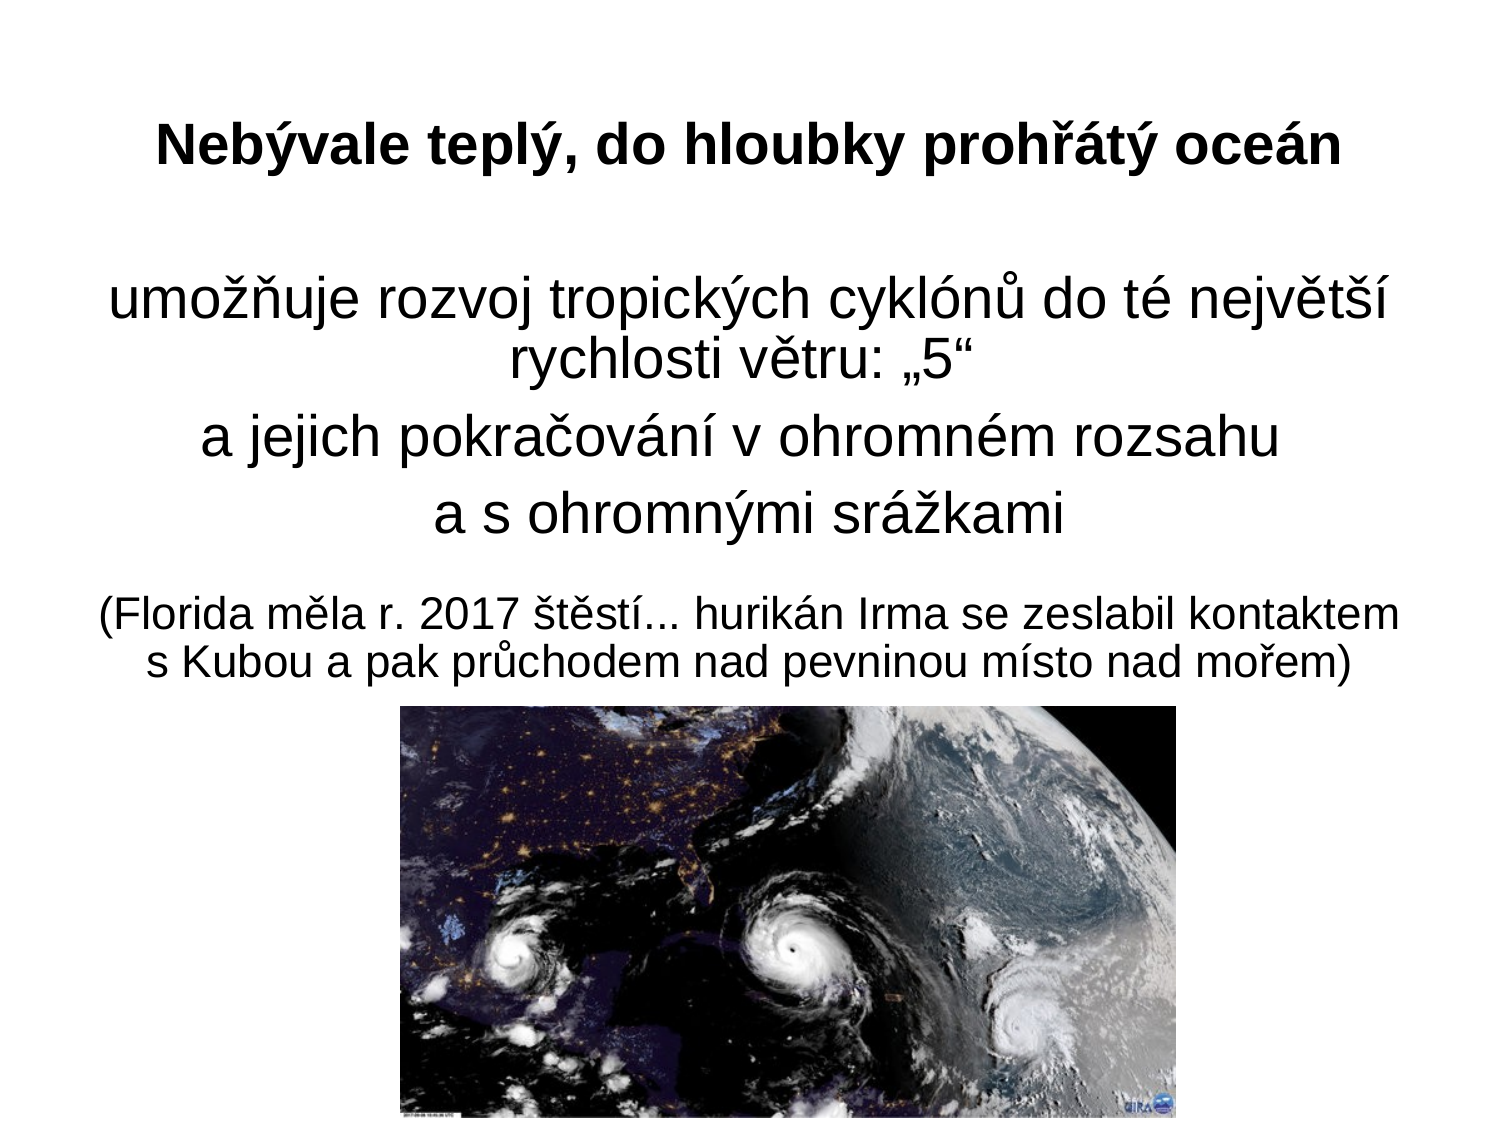

# Nebývale teplý, do hloubky prohřátý oceán
umožňuje rozvoj tropických cyklónů do té největší rychlosti větru: „5“
a jejich pokračování v ohromném rozsahu
a s ohromnými srážkami
(Florida měla r. 2017 štěstí... hurikán Irma se zeslabil kontaktem s Kubou a pak průchodem nad pevninou místo nad mořem)